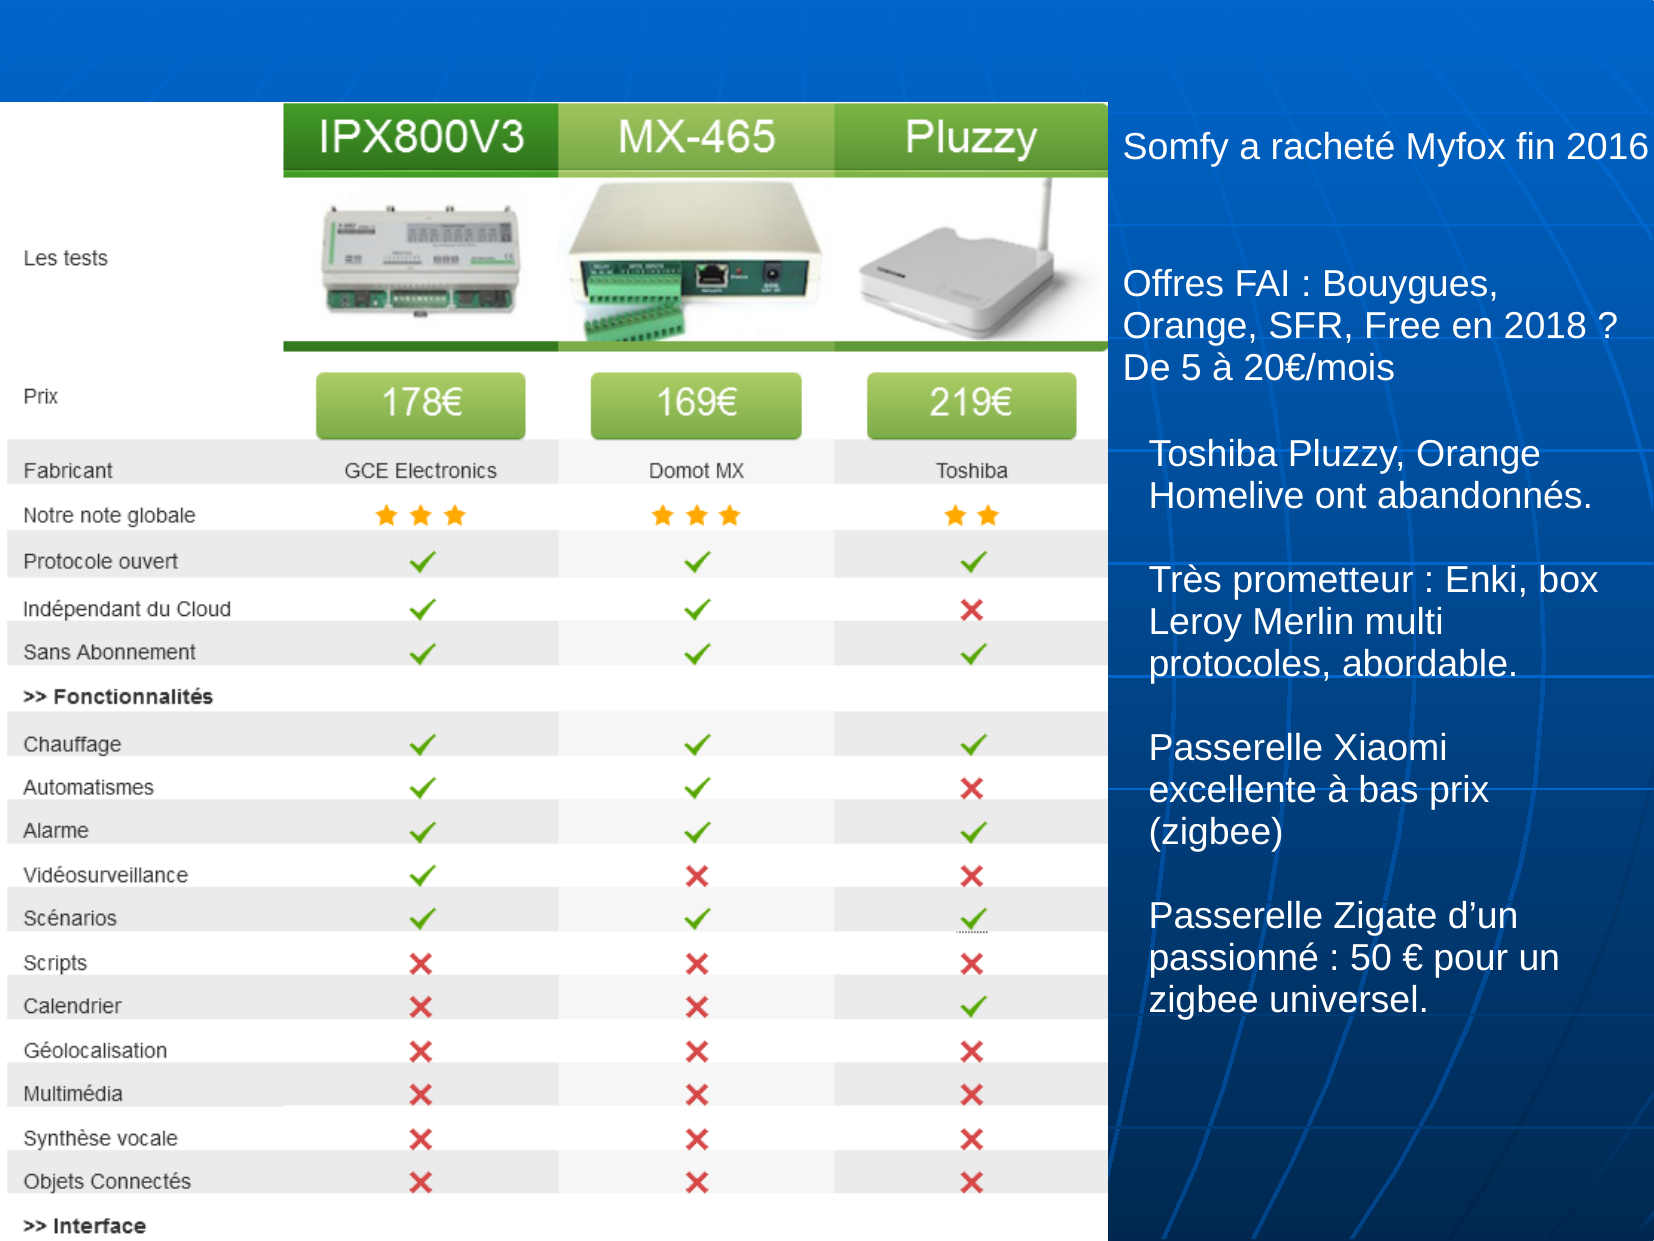

Somfy a racheté Myfox fin 2016
Offres FAI : Bouygues,
Orange, SFR, Free en 2018 ?
De 5 à 20€/mois
Toshiba Pluzzy, Orange Homelive ont abandonnés.
Très prometteur : Enki, box Leroy Merlin multi protocoles, abordable.
Passerelle Xiaomi excellente à bas prix (zigbee)
Passerelle Zigate d’un passionné : 50 € pour un zigbee universel.